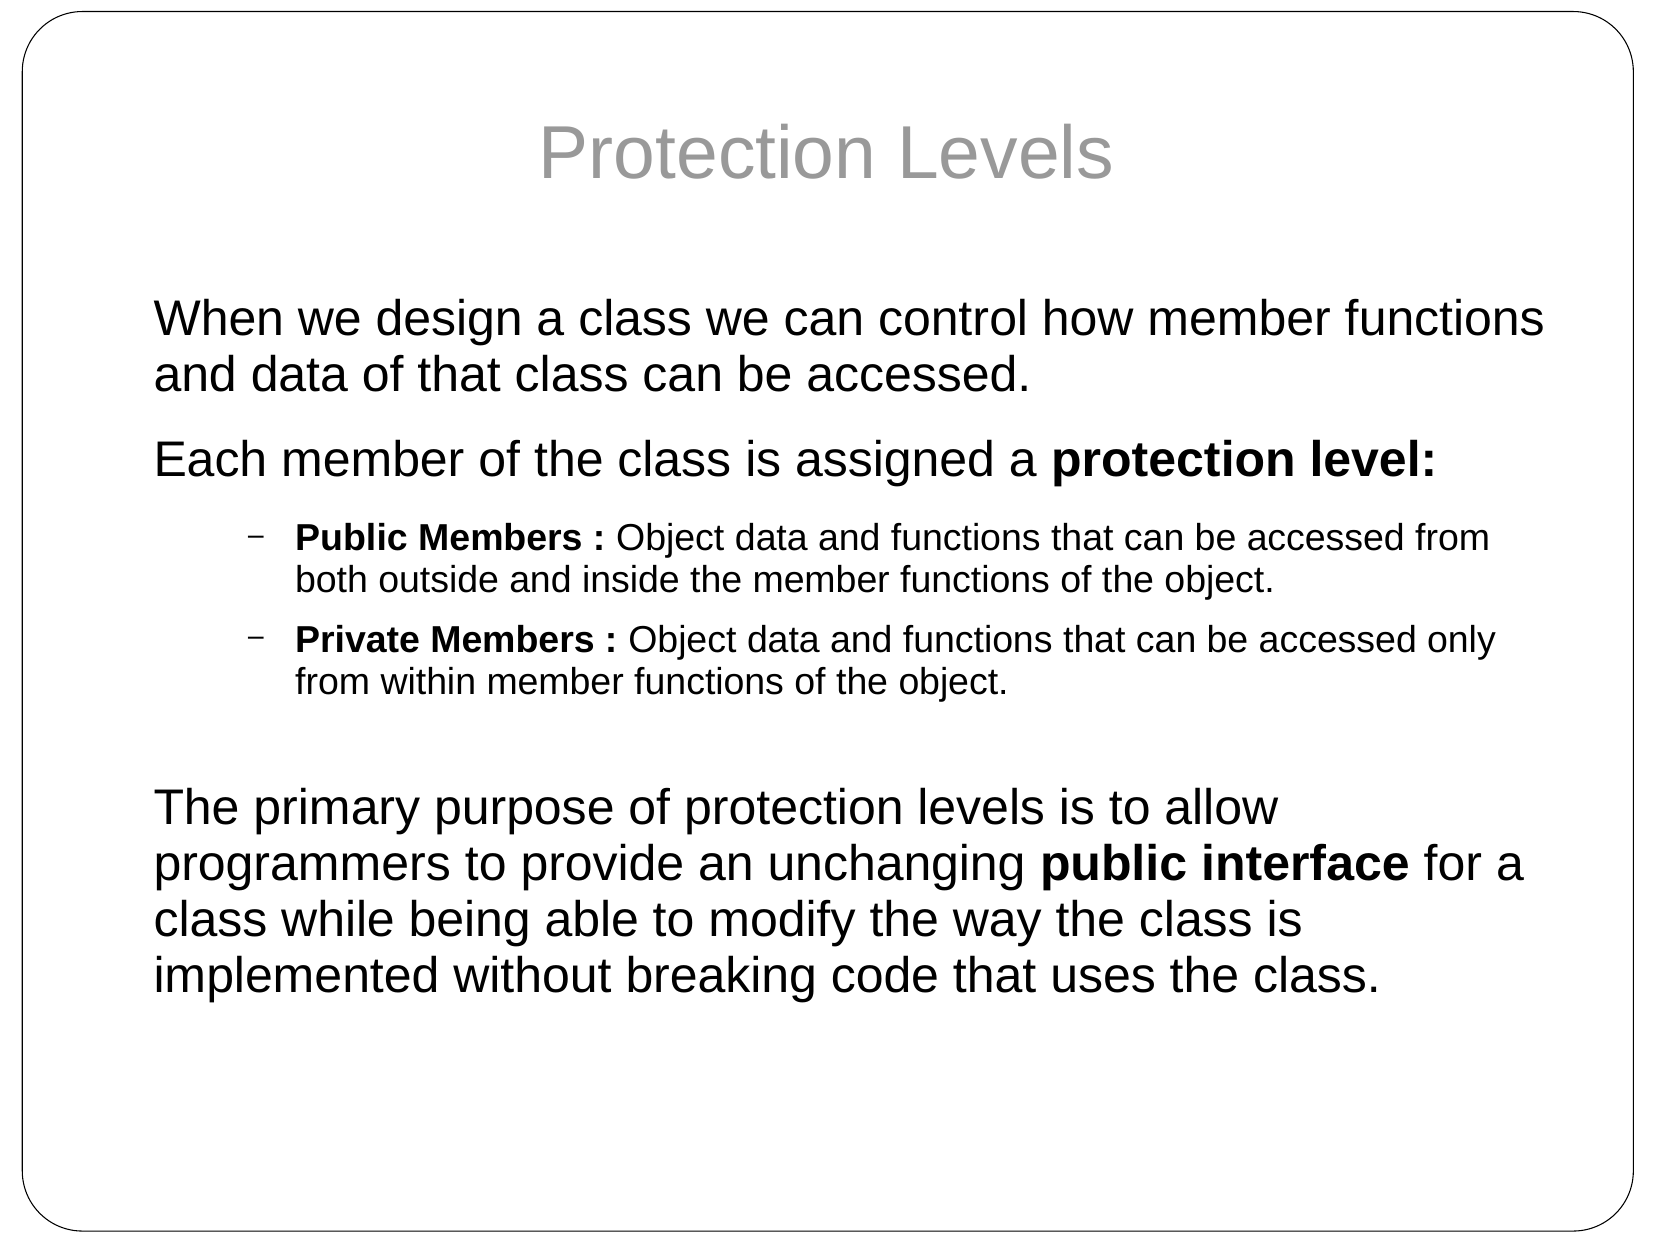

# Protection Levels
When we design a class we can control how member functions and data of that class can be accessed.
Each member of the class is assigned a protection level:
Public Members : Object data and functions that can be accessed from both outside and inside the member functions of the object.
Private Members : Object data and functions that can be accessed only from within member functions of the object.
The primary purpose of protection levels is to allow programmers to provide an unchanging public interface for a class while being able to modify the way the class is implemented without breaking code that uses the class.